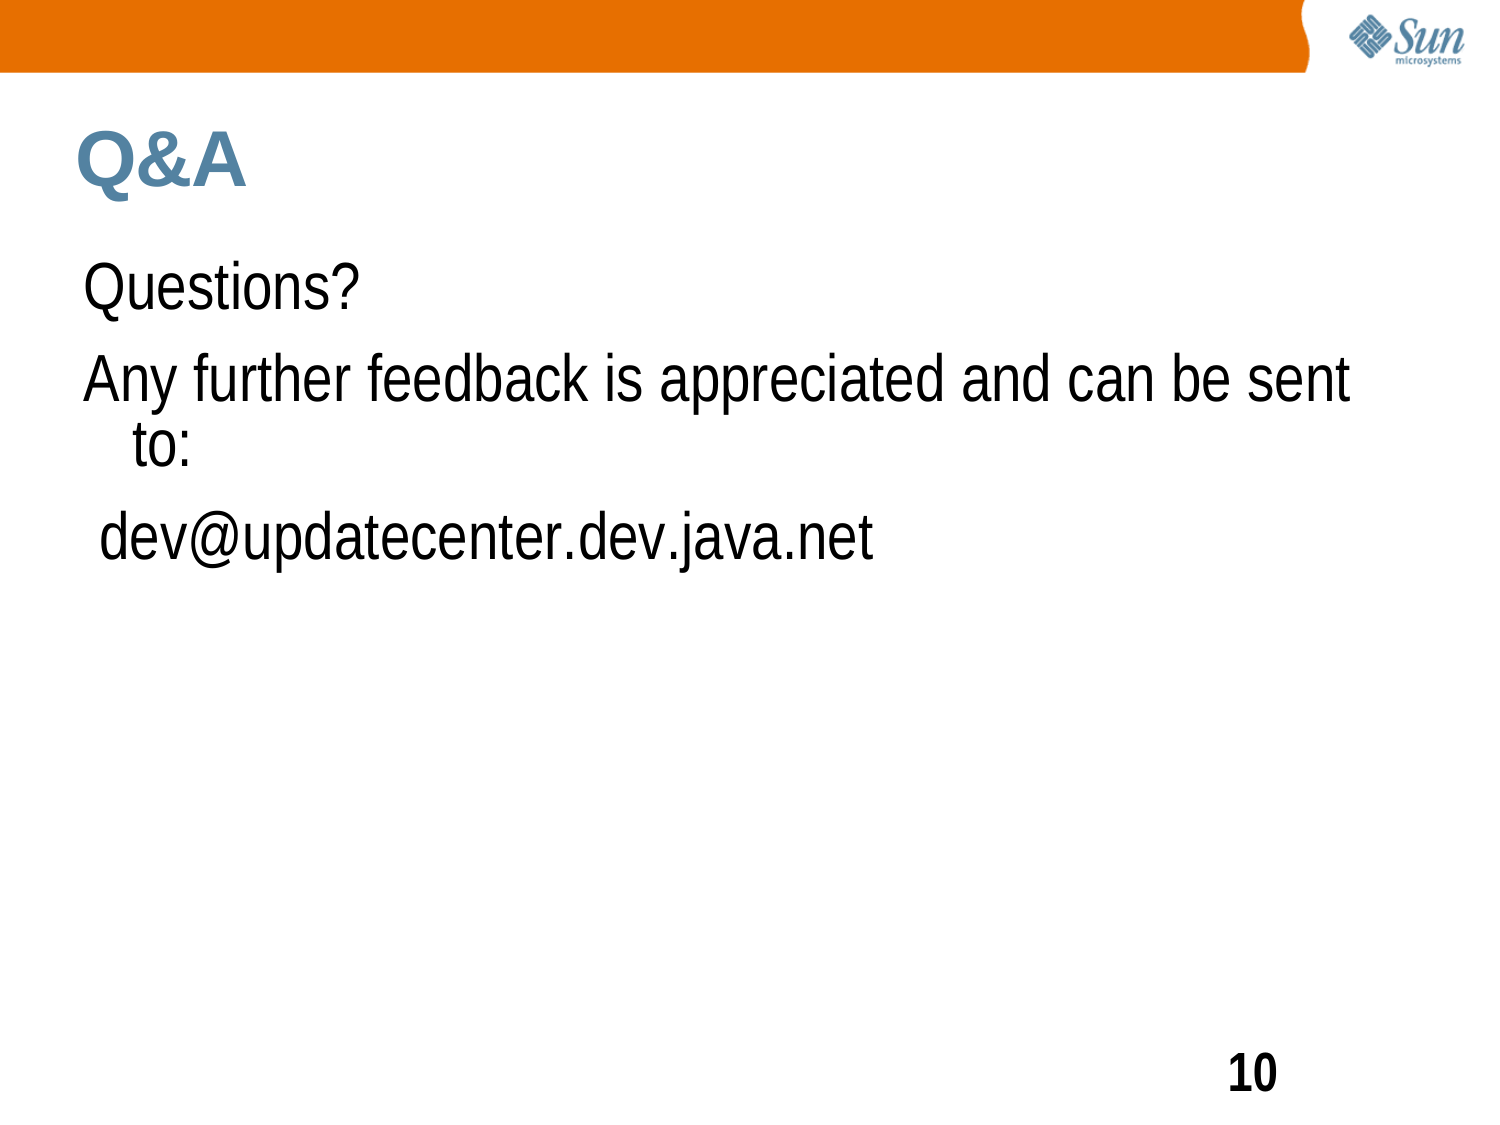

# Q&A
Questions?
Any further feedback is appreciated and can be sent to:
 dev@updatecenter.dev.java.net